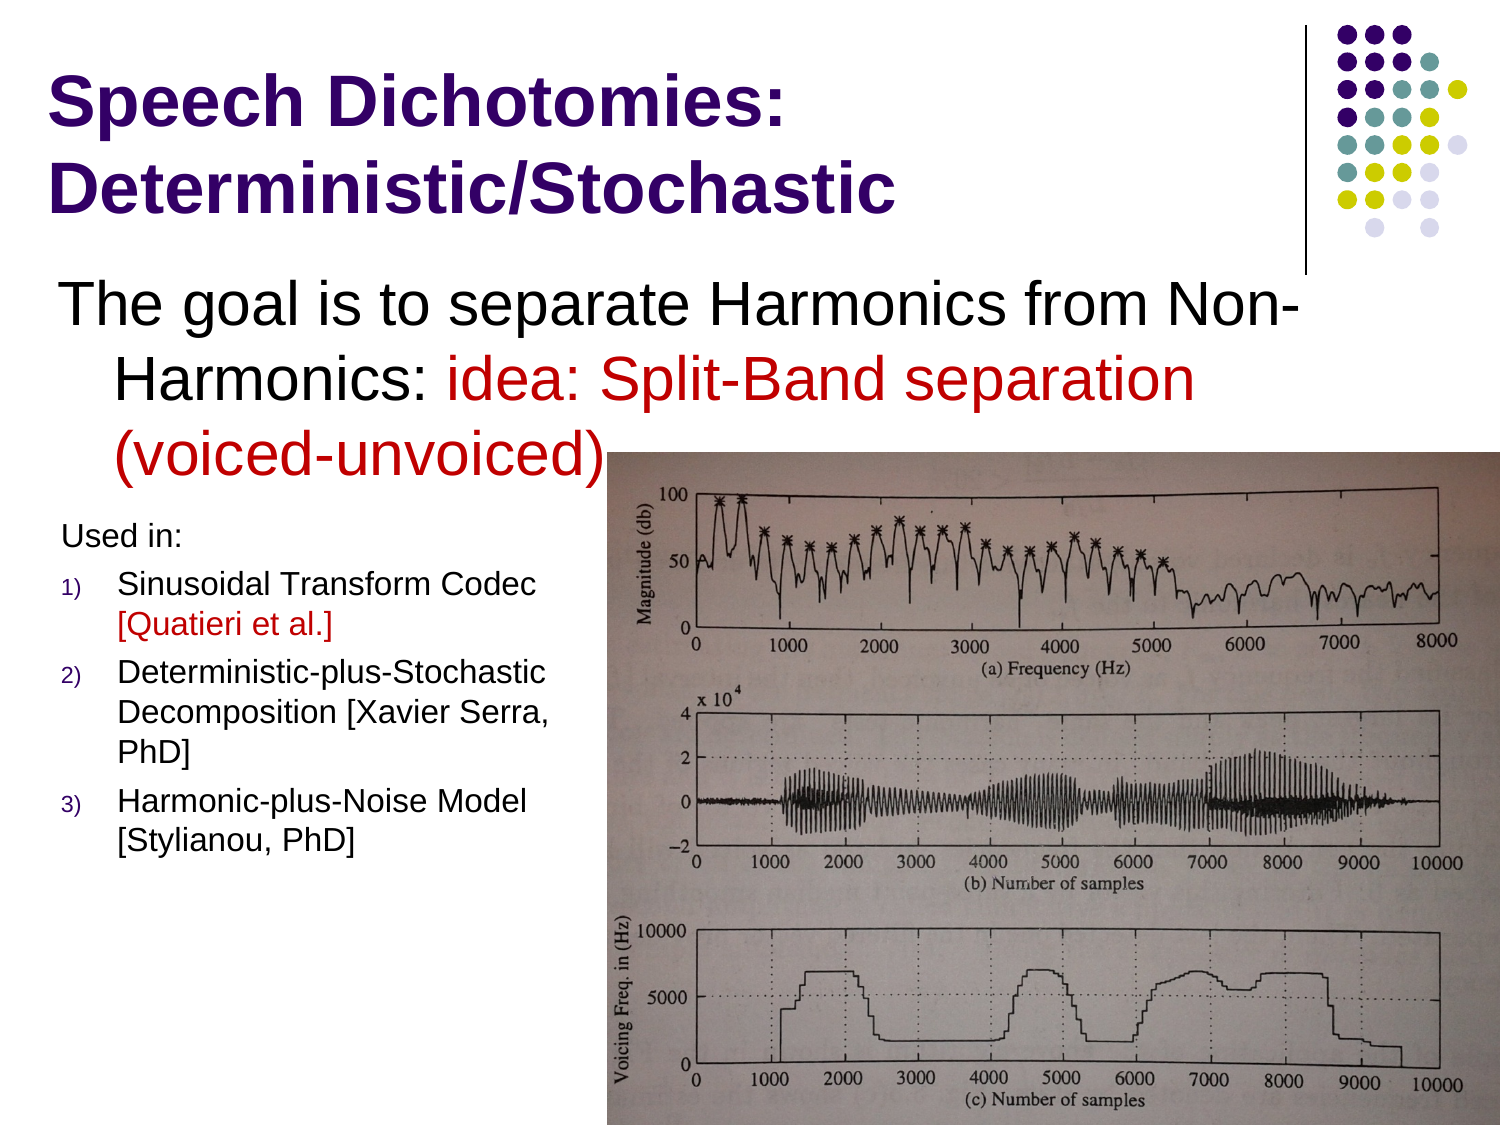

Speech Dichotomies:
Deterministic/Stochastic
The goal is to separate Harmonics from Non-Harmonics: idea: Split-Band separation (voiced-unvoiced)
Used in:
Sinusoidal Transform Codec [Quatieri et al.]
Deterministic-plus-Stochastic Decomposition [Xavier Serra, PhD]
Harmonic-plus-Noise Model [Stylianou, PhD]